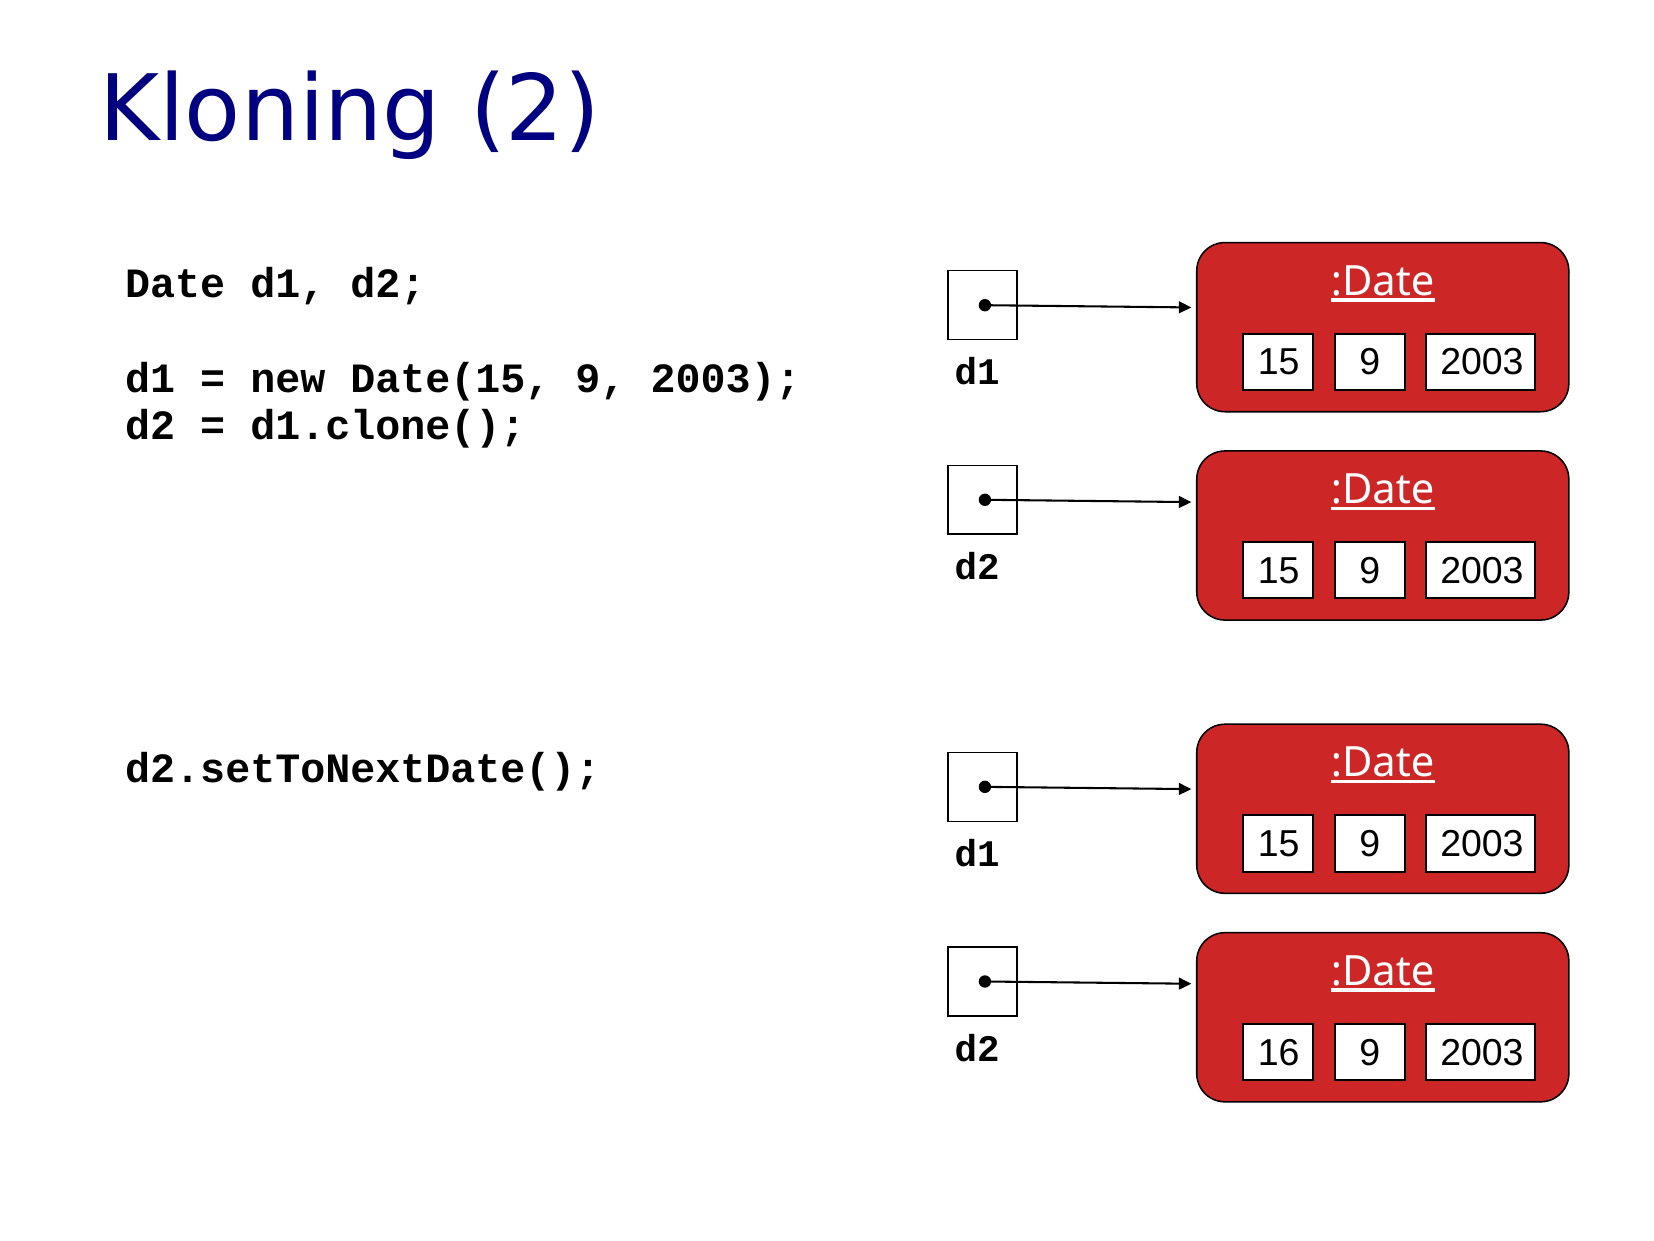

# Kloning (2)
:Date
Date d1, d2;
d1 = new Date(15, 9, 2003);
d2 = d1.clone();
15
9
2003
d1
:Date
d2
15
9
2003
:Date
15
9
2003
d1
:Date
d2
16
9
2003
d2.setToNextDate();